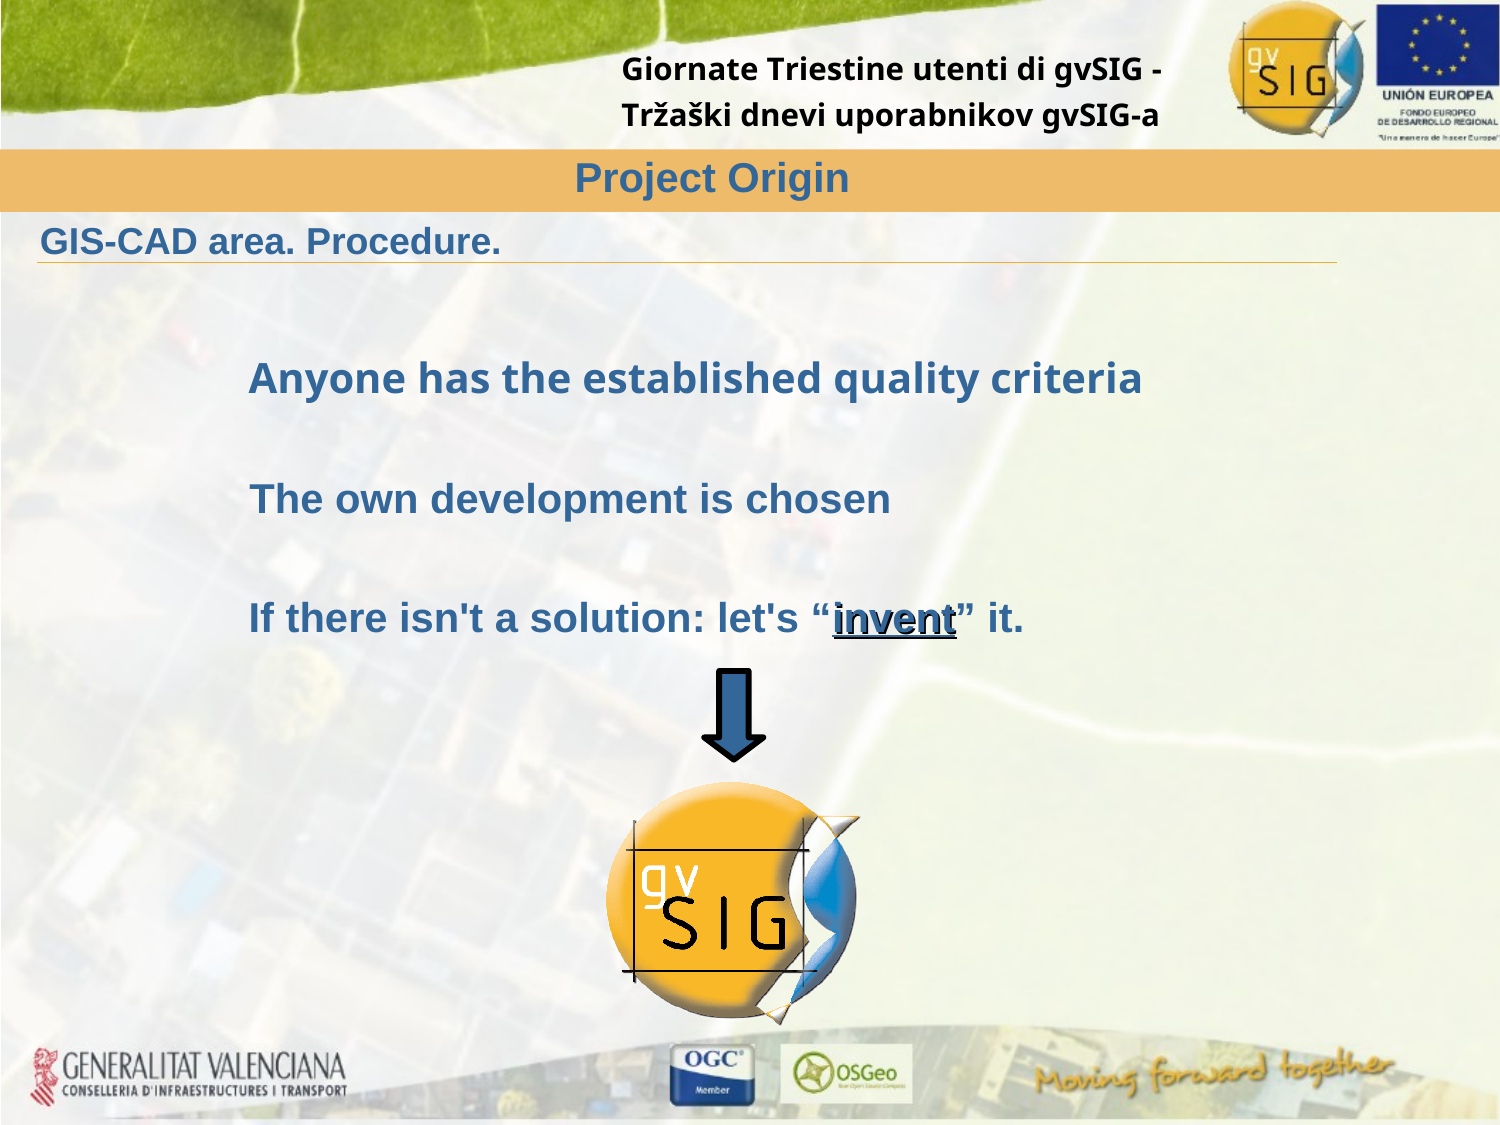

Project Origin
GIS-CAD area. Procedure.
# Anyone has the established quality criteria
 The own development is chosen
 If there isn't a solution: let's “invent” it.